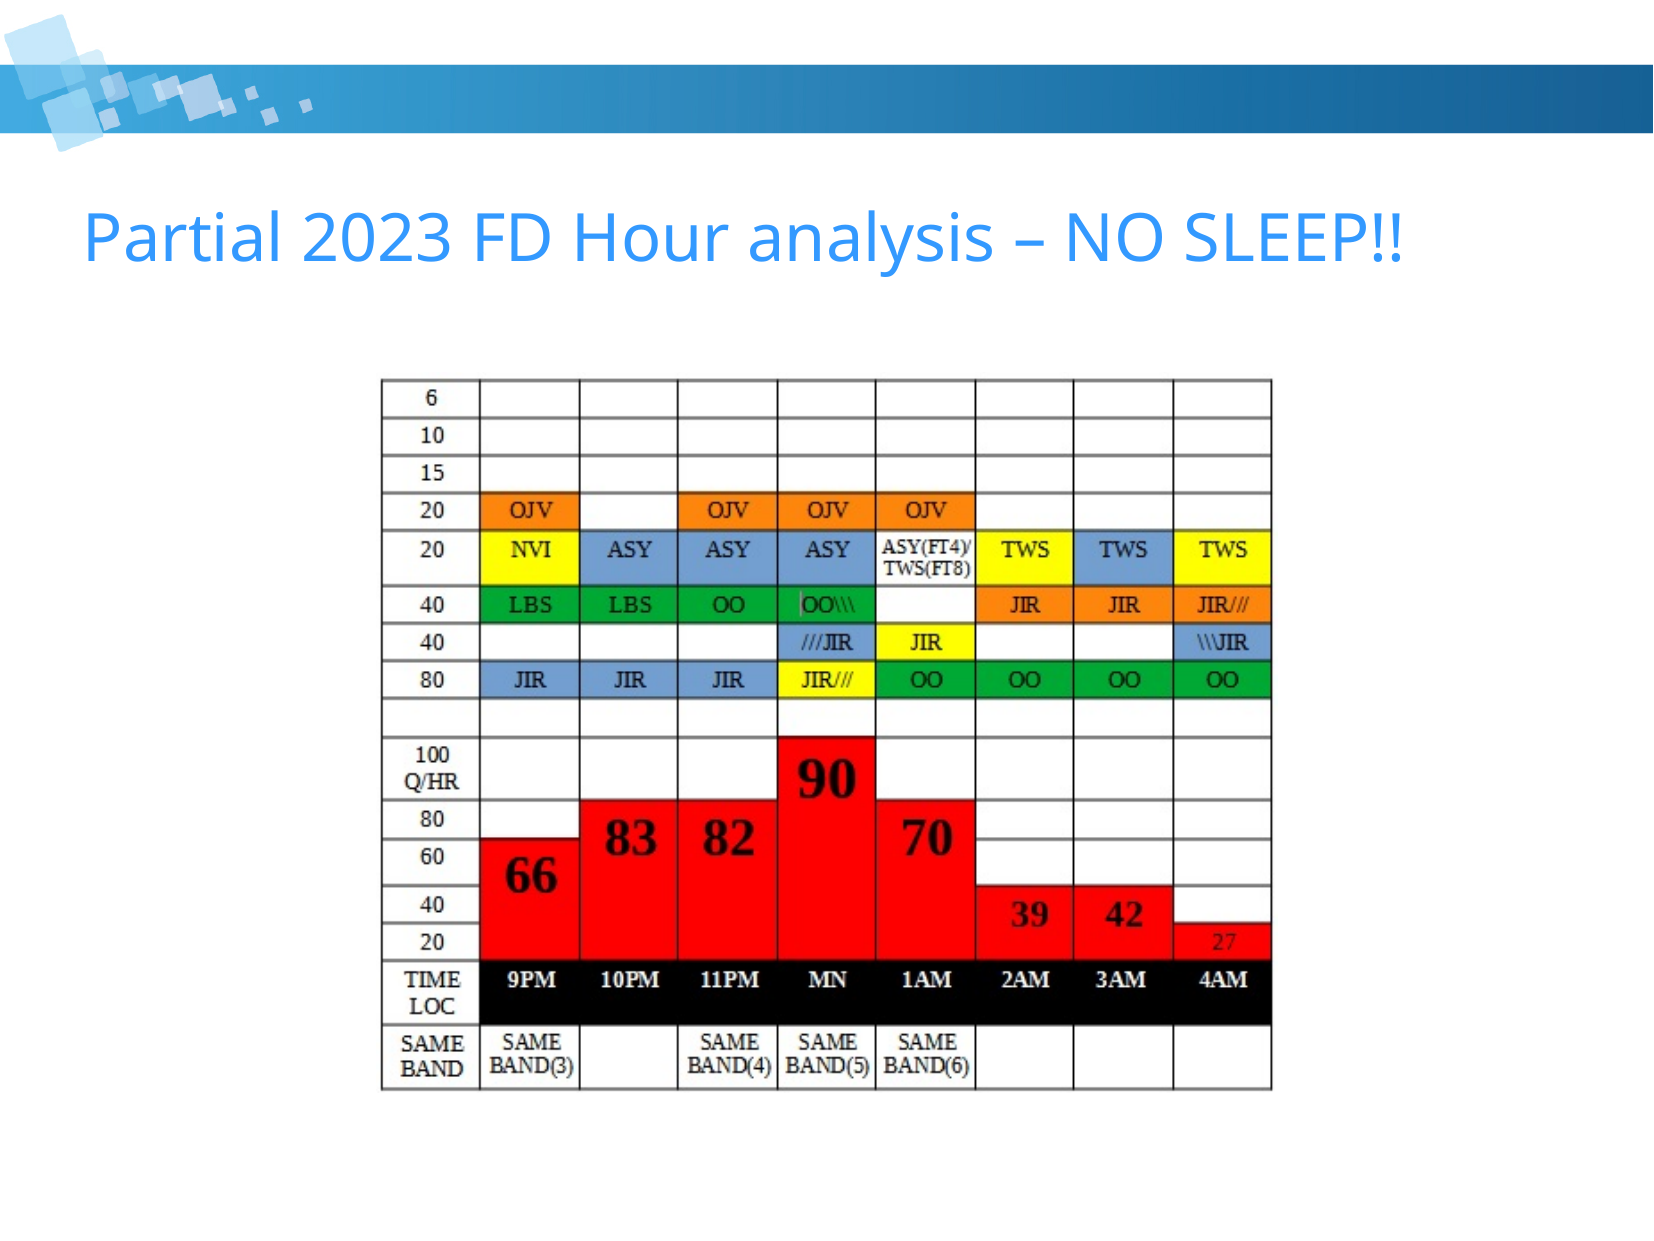

# Partial 2023 FD Hour analysis – NO SLEEP!!